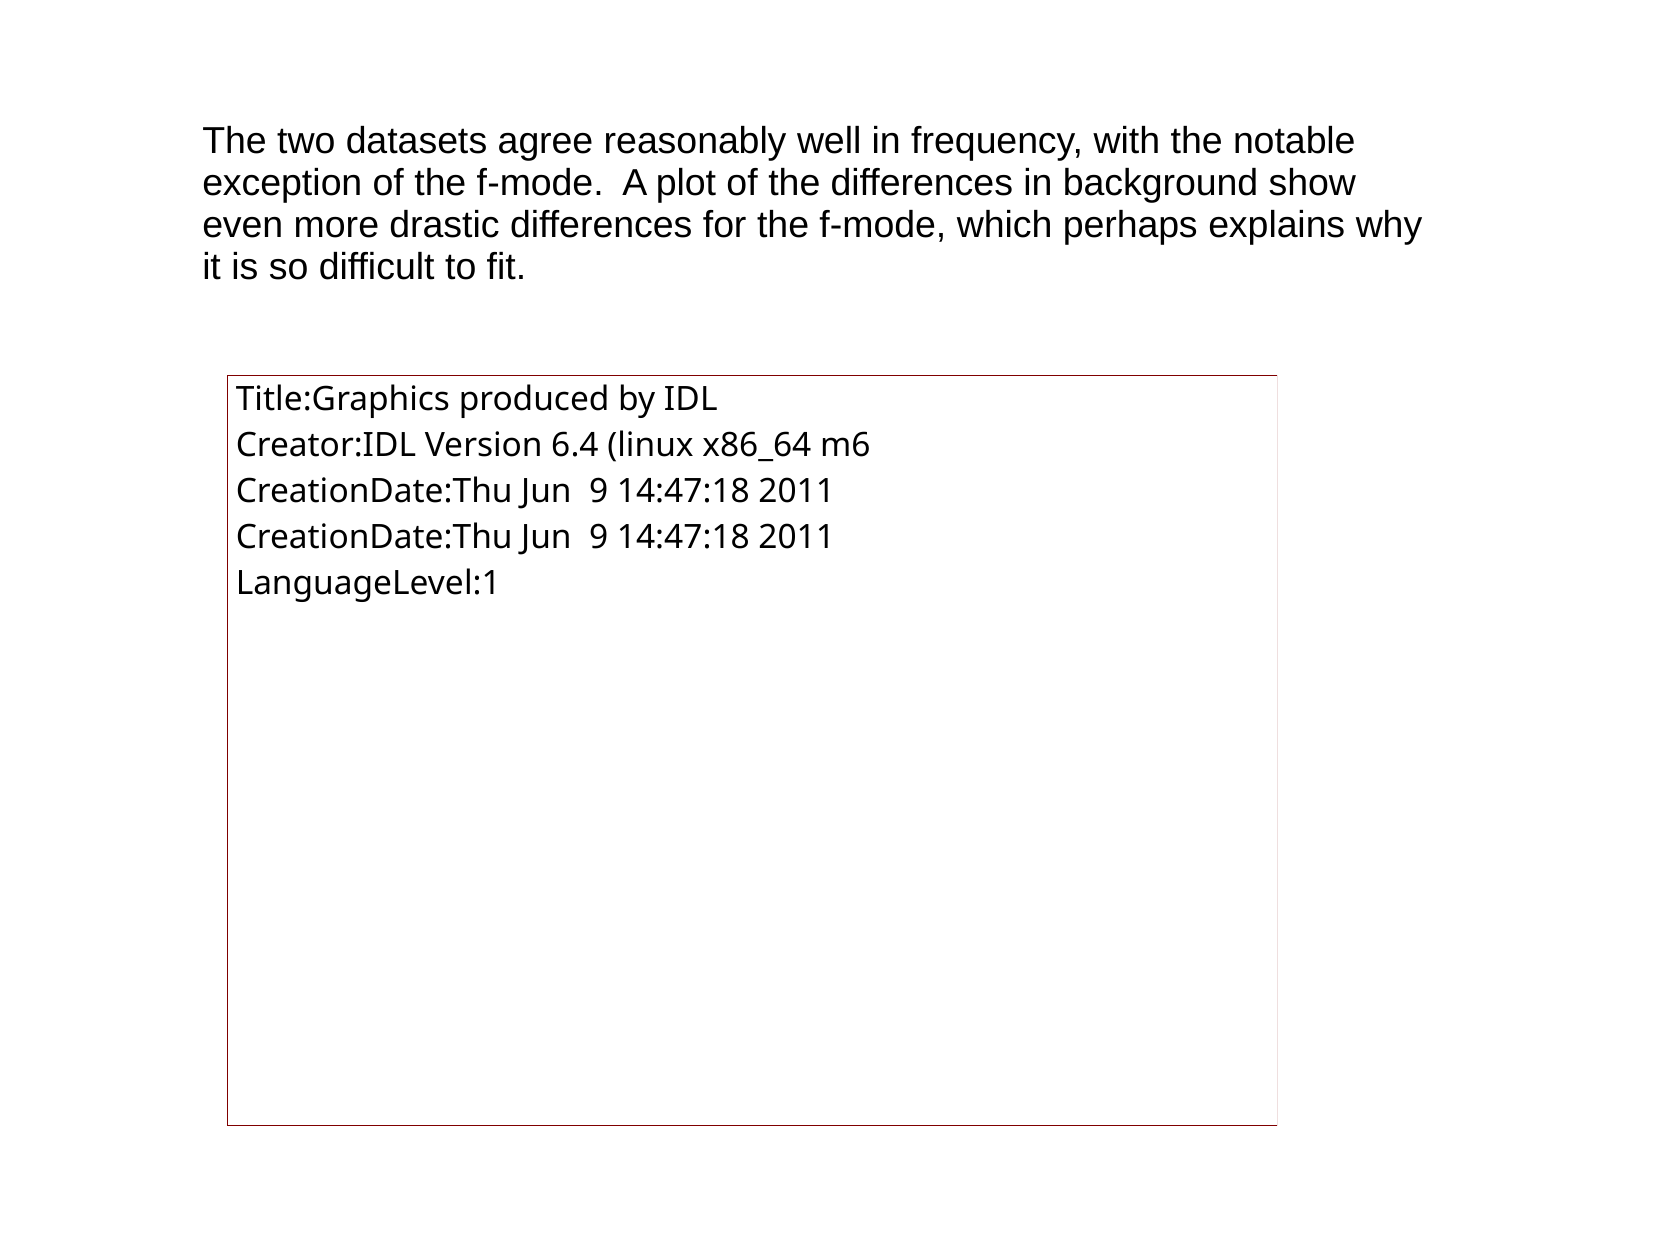

The two datasets agree reasonably well in frequency, with the notable
exception of the f-mode. A plot of the differences in background show
even more drastic differences for the f-mode, which perhaps explains why
it is so difficult to fit.